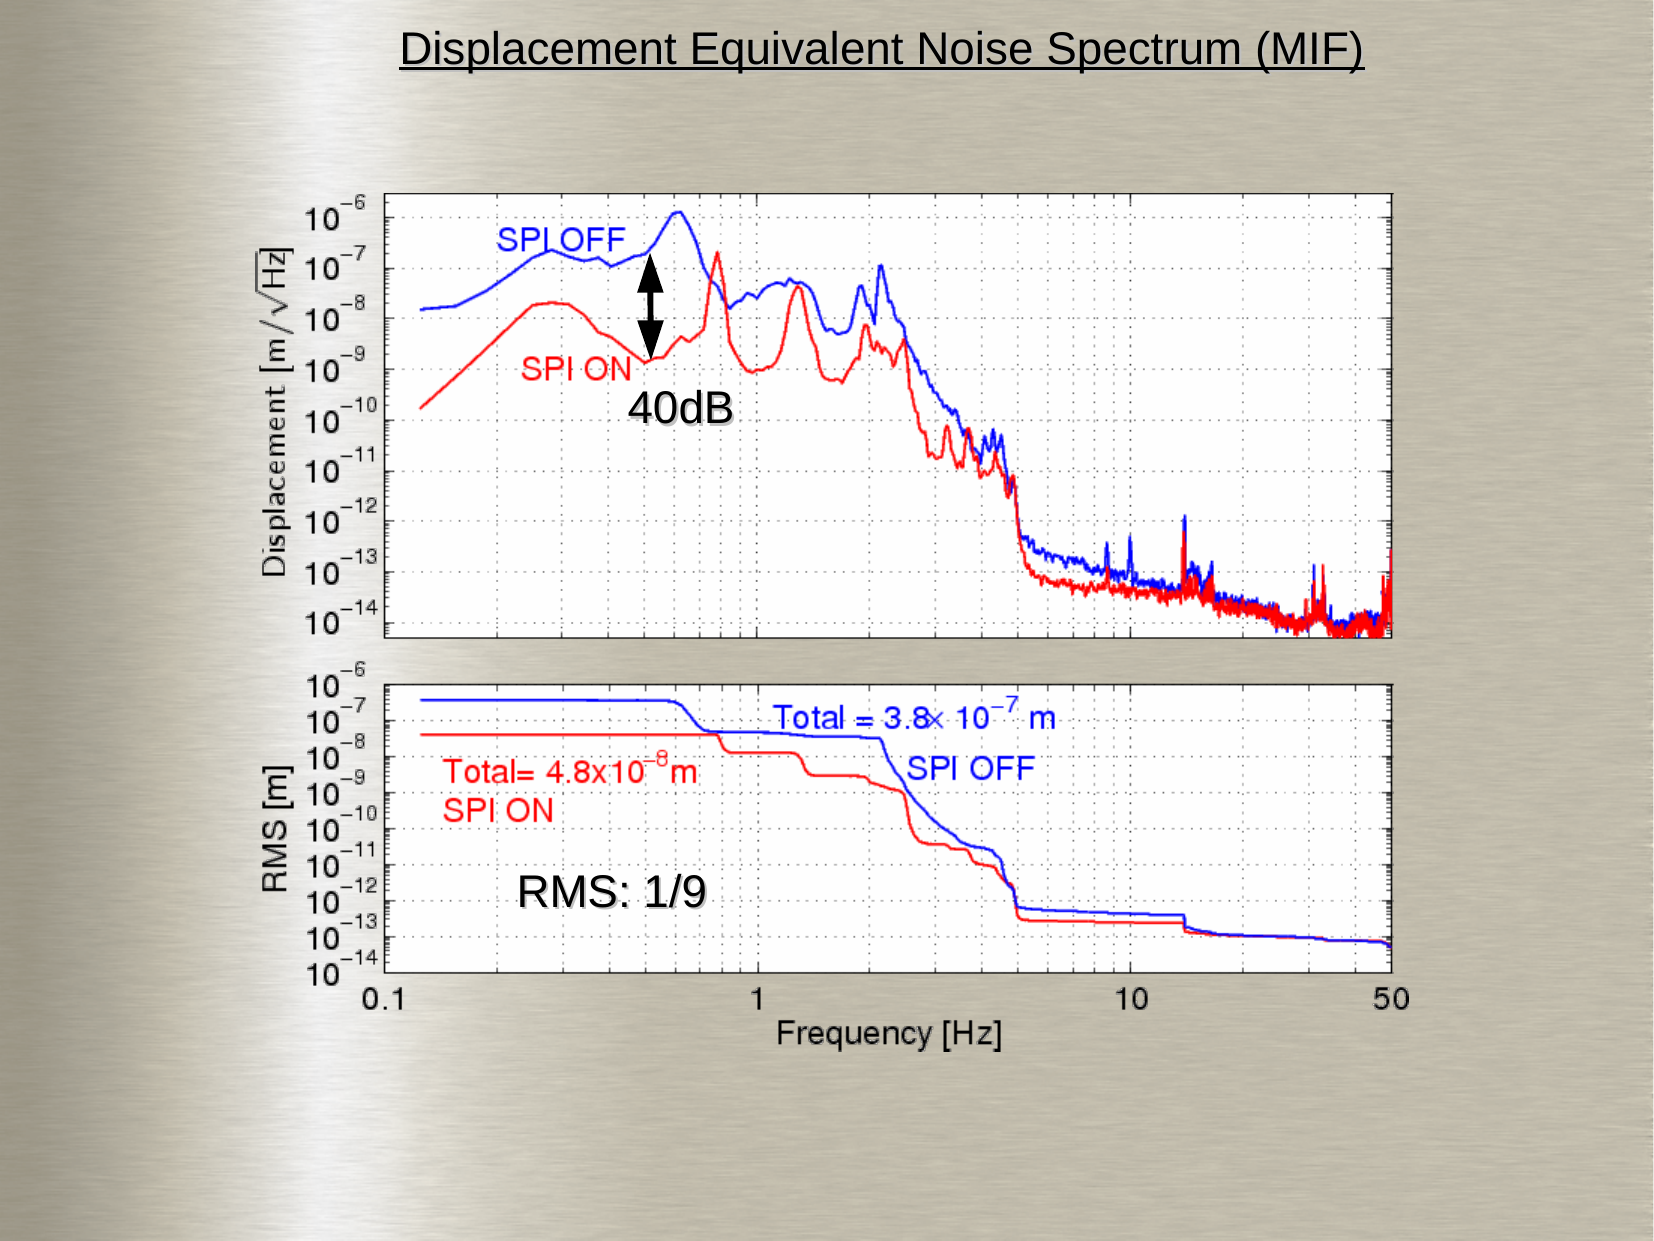

Displacement Equivalent Noise Spectrum (MIF)
40dB
RMS: 1/9